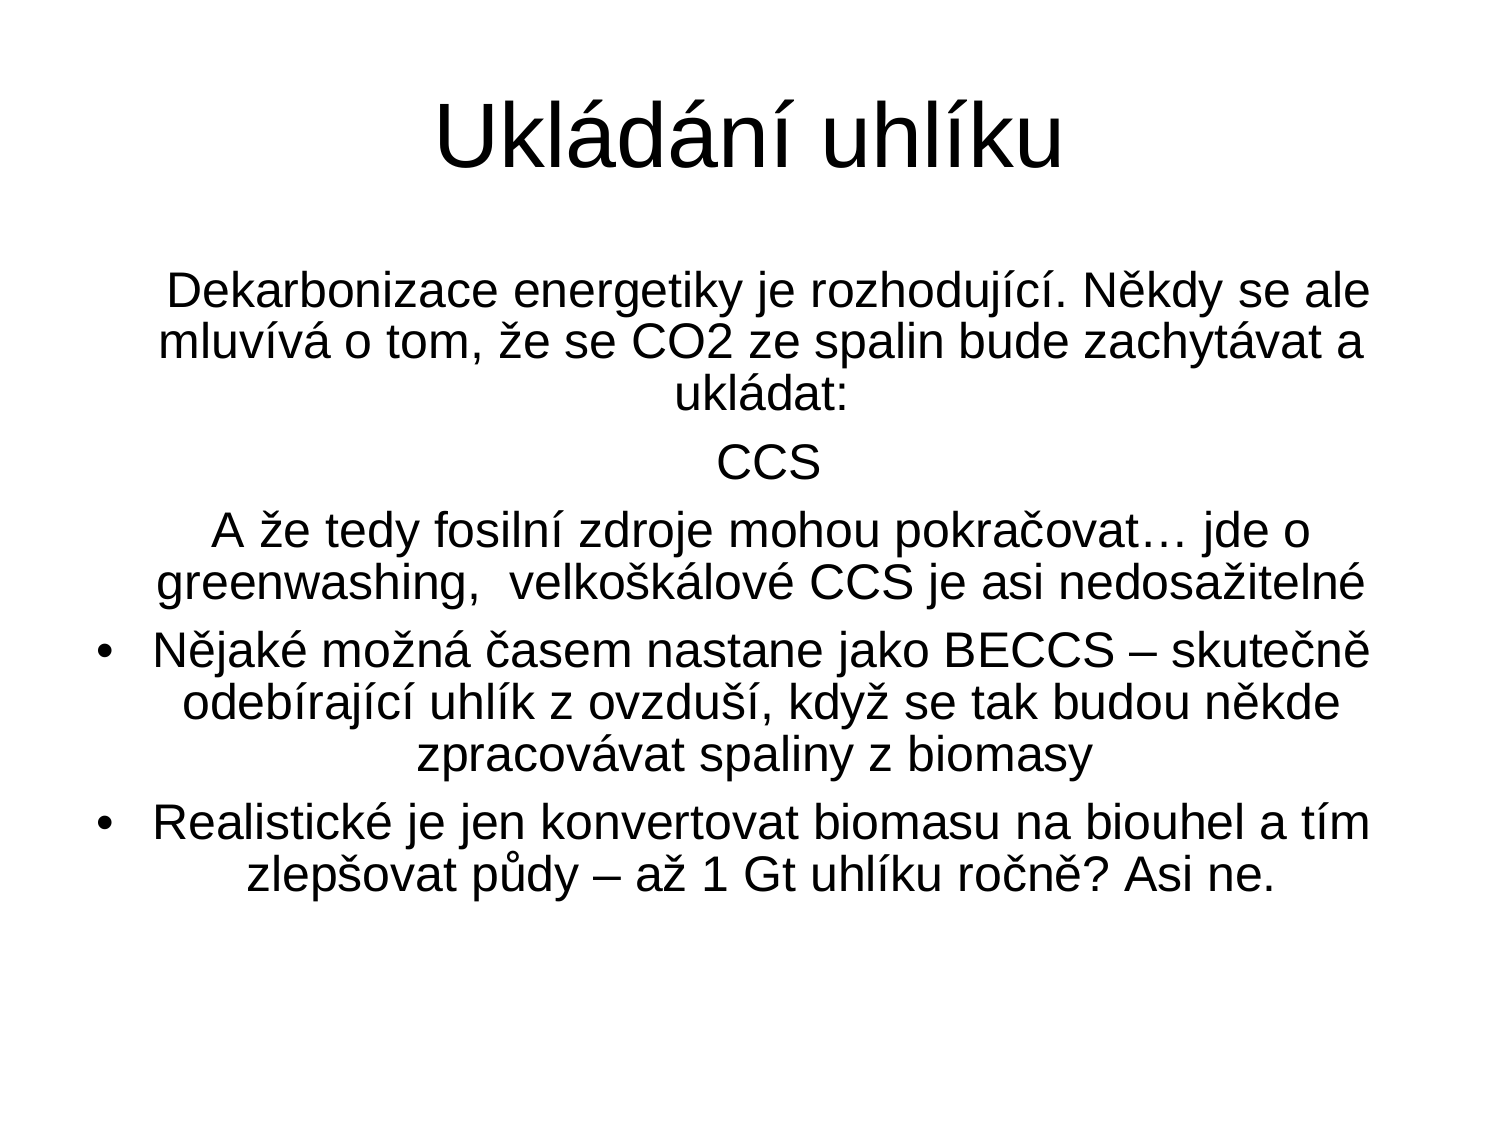

# Ukládání uhlíku
 Dekarbonizace energetiky je rozhodující. Někdy se ale mluvívá o tom, že se CO2 ze spalin bude zachytávat a ukládat:
 CCS
A že tedy fosilní zdroje mohou pokračovat… jde o greenwashing, velkoškálové CCS je asi nedosažitelné
Nějaké možná časem nastane jako BECCS – skutečně odebírající uhlík z ovzduší, když se tak budou někde zpracovávat spaliny z biomasy
Realistické je jen konvertovat biomasu na biouhel a tím zlepšovat půdy – až 1 Gt uhlíku ročně? Asi ne.